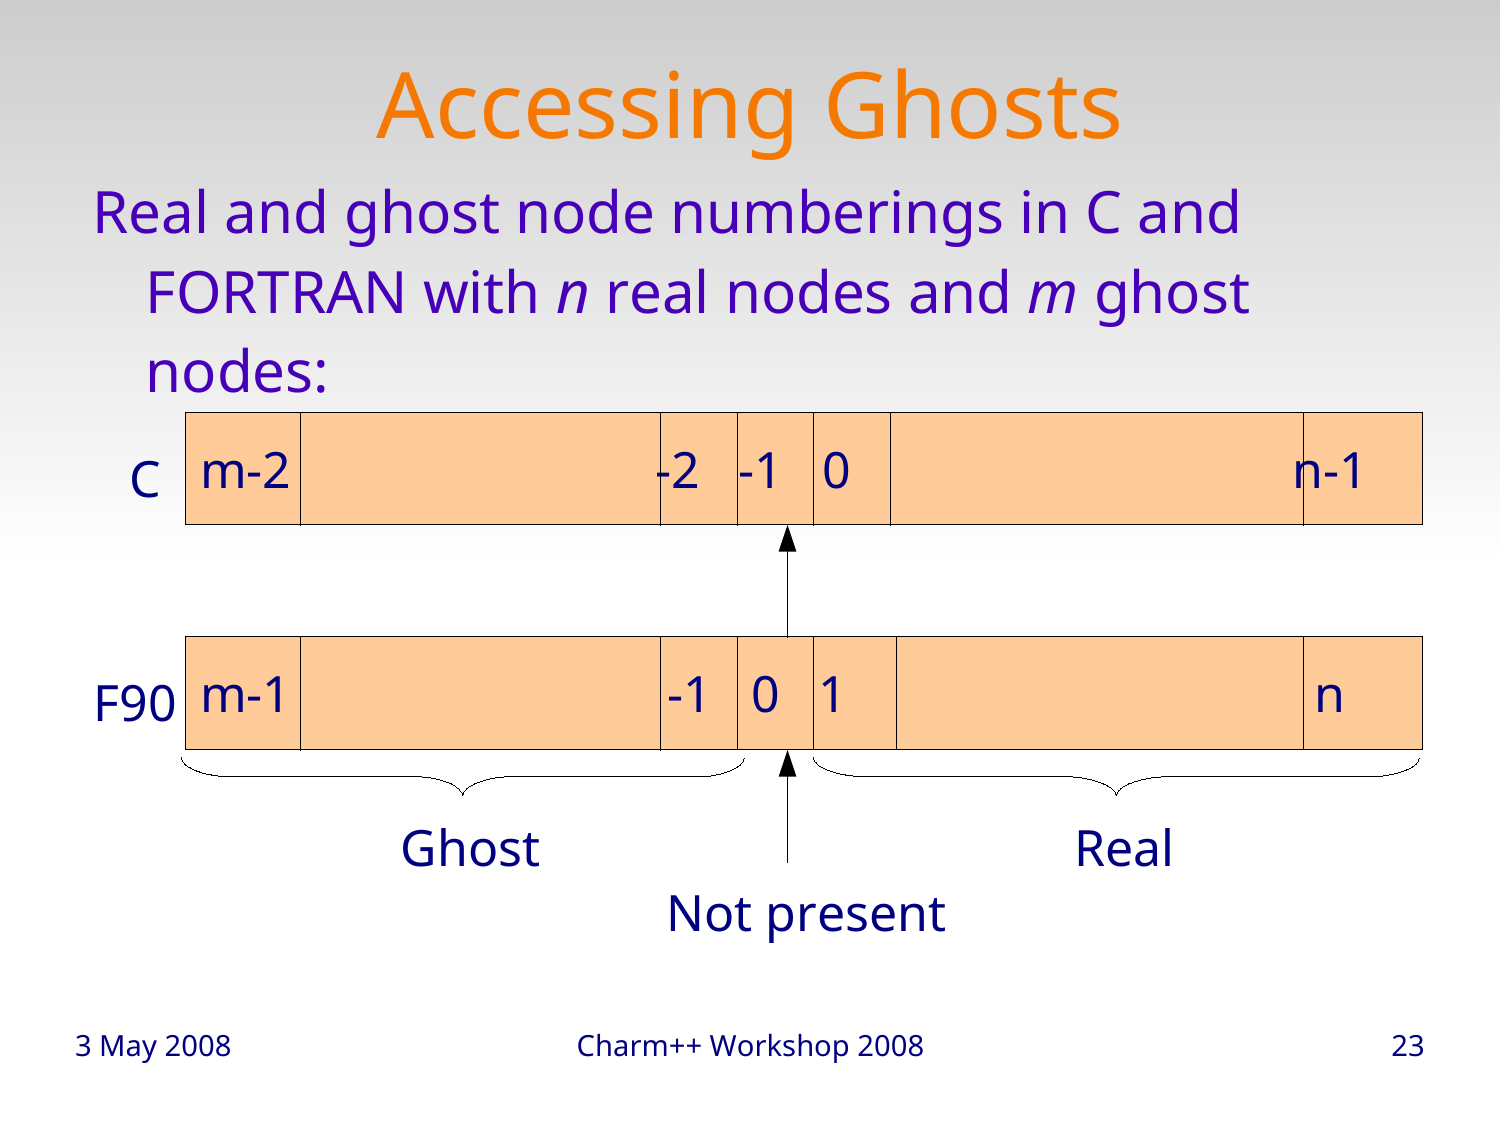

# Accessing Ghosts
Real and ghost node numberings in C and FORTRAN with n real nodes and m ghost nodes:
m-2 -2 -1 0 n-1
C
m-1 -1 0 1 n
F90
Ghost
Real
Not present
3 May 2008
Charm++ Workshop 2008
23